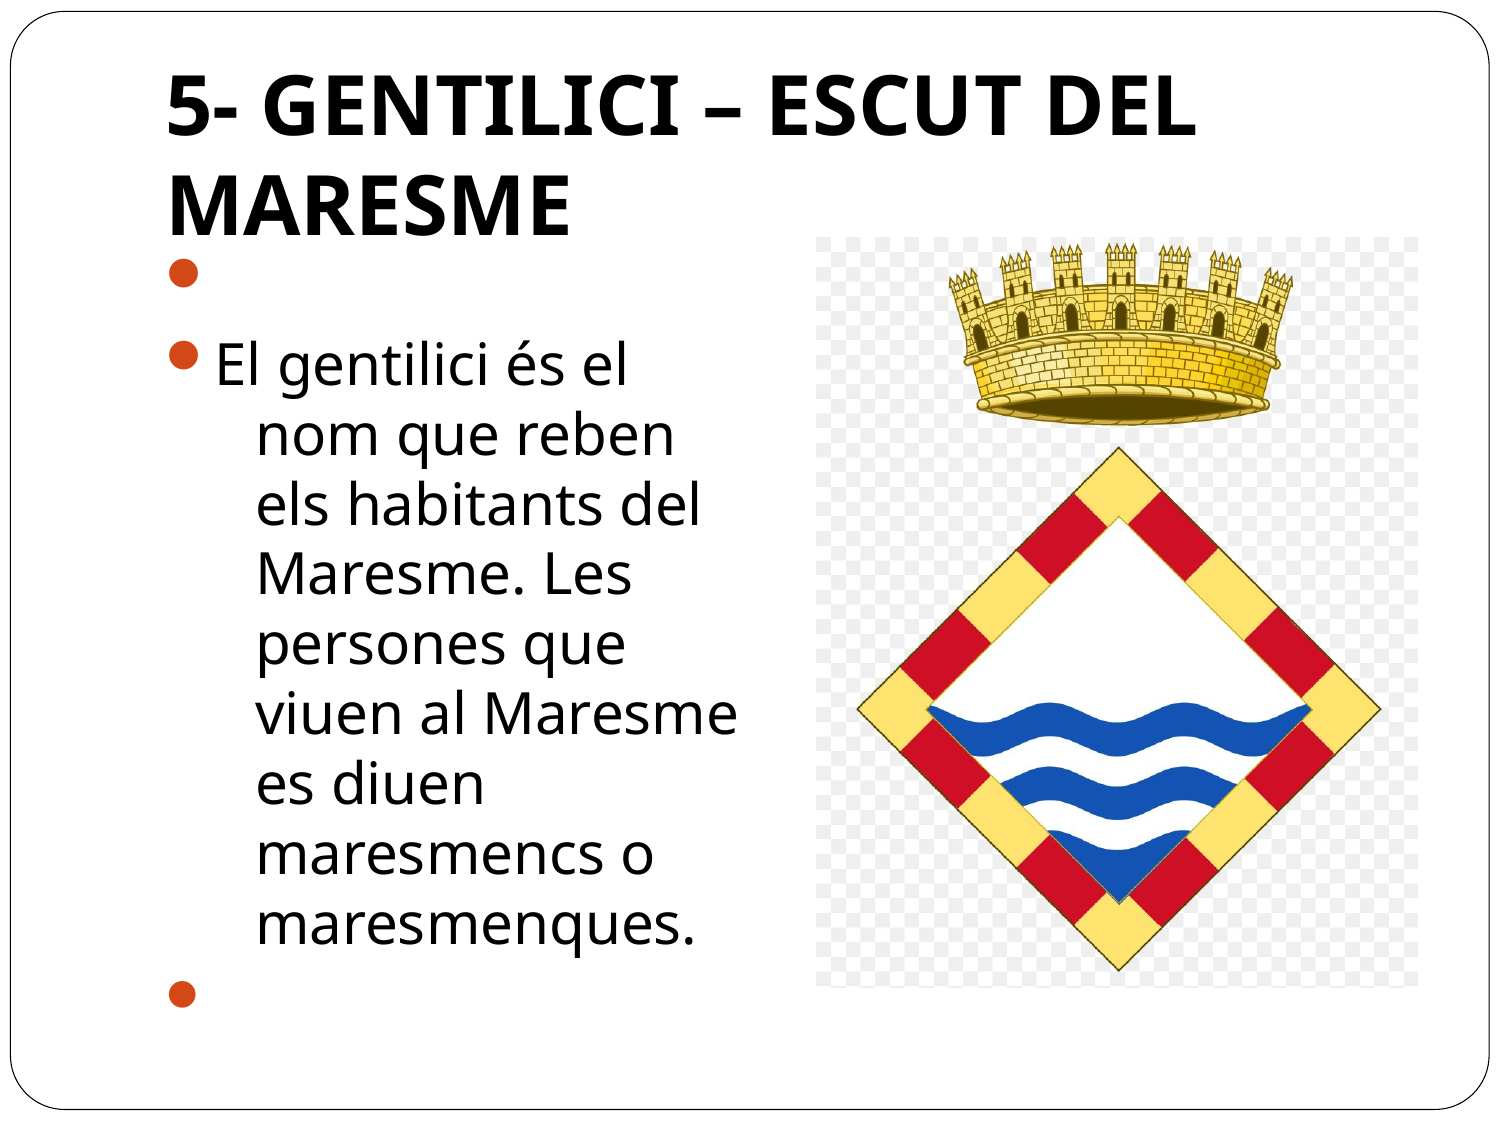

5- GENTILICI – ESCUT DEL MARESME
# El gentilici és el nom que reben els habitants del Maresme. Les persones que viuen al Maresme es diuen maresmencs o maresmenques.